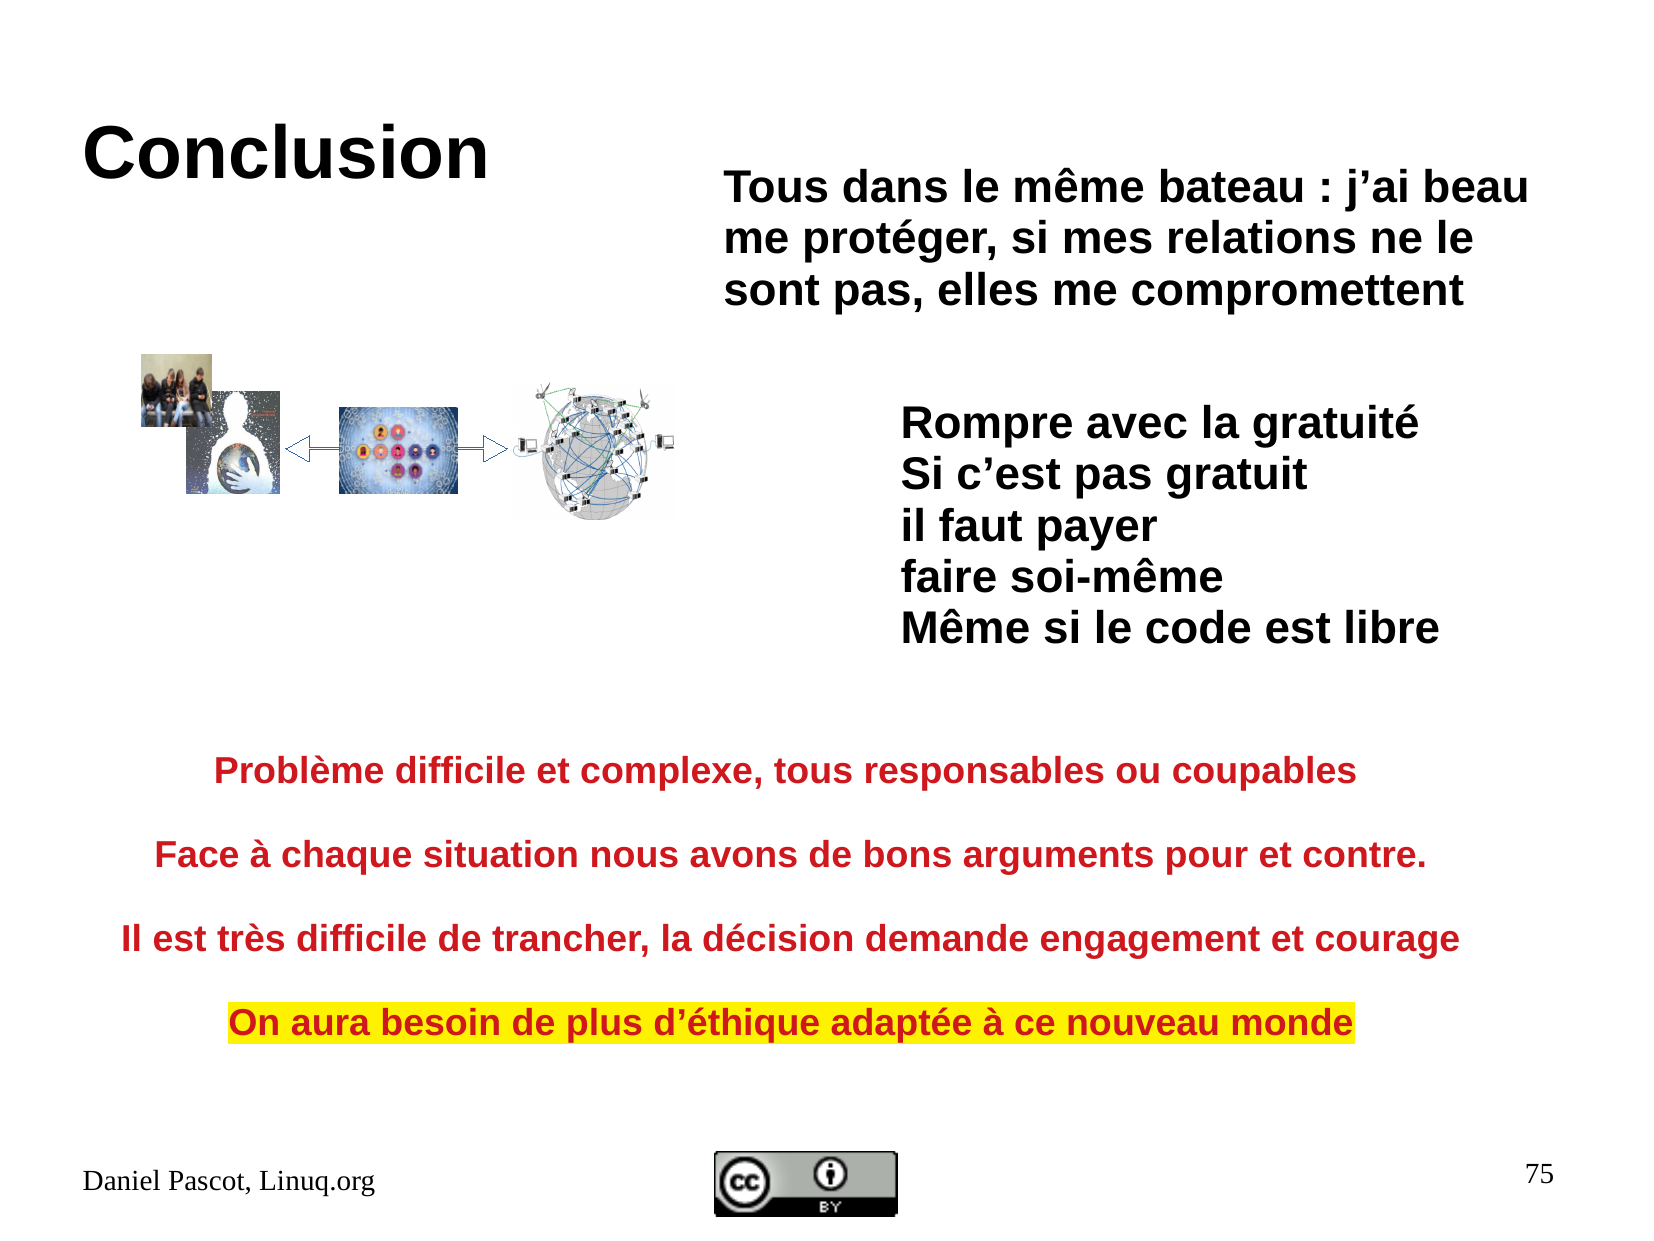

# Conclusion
Tous dans le même bateau : j’ai beau
me protéger, si mes relations ne le
sont pas, elles me compromettent
Rompre avec la gratuité
Si c’est pas gratuit
il faut payer
faire soi-même
Même si le code est libre
Problème difficile et complexe, tous responsables ou coupables
Face à chaque situation nous avons de bons arguments pour et contre.
Il est très difficile de trancher, la décision demande engagement et courage
On aura besoin de plus d’éthique adaptée à ce nouveau monde
75
15-08- 2018